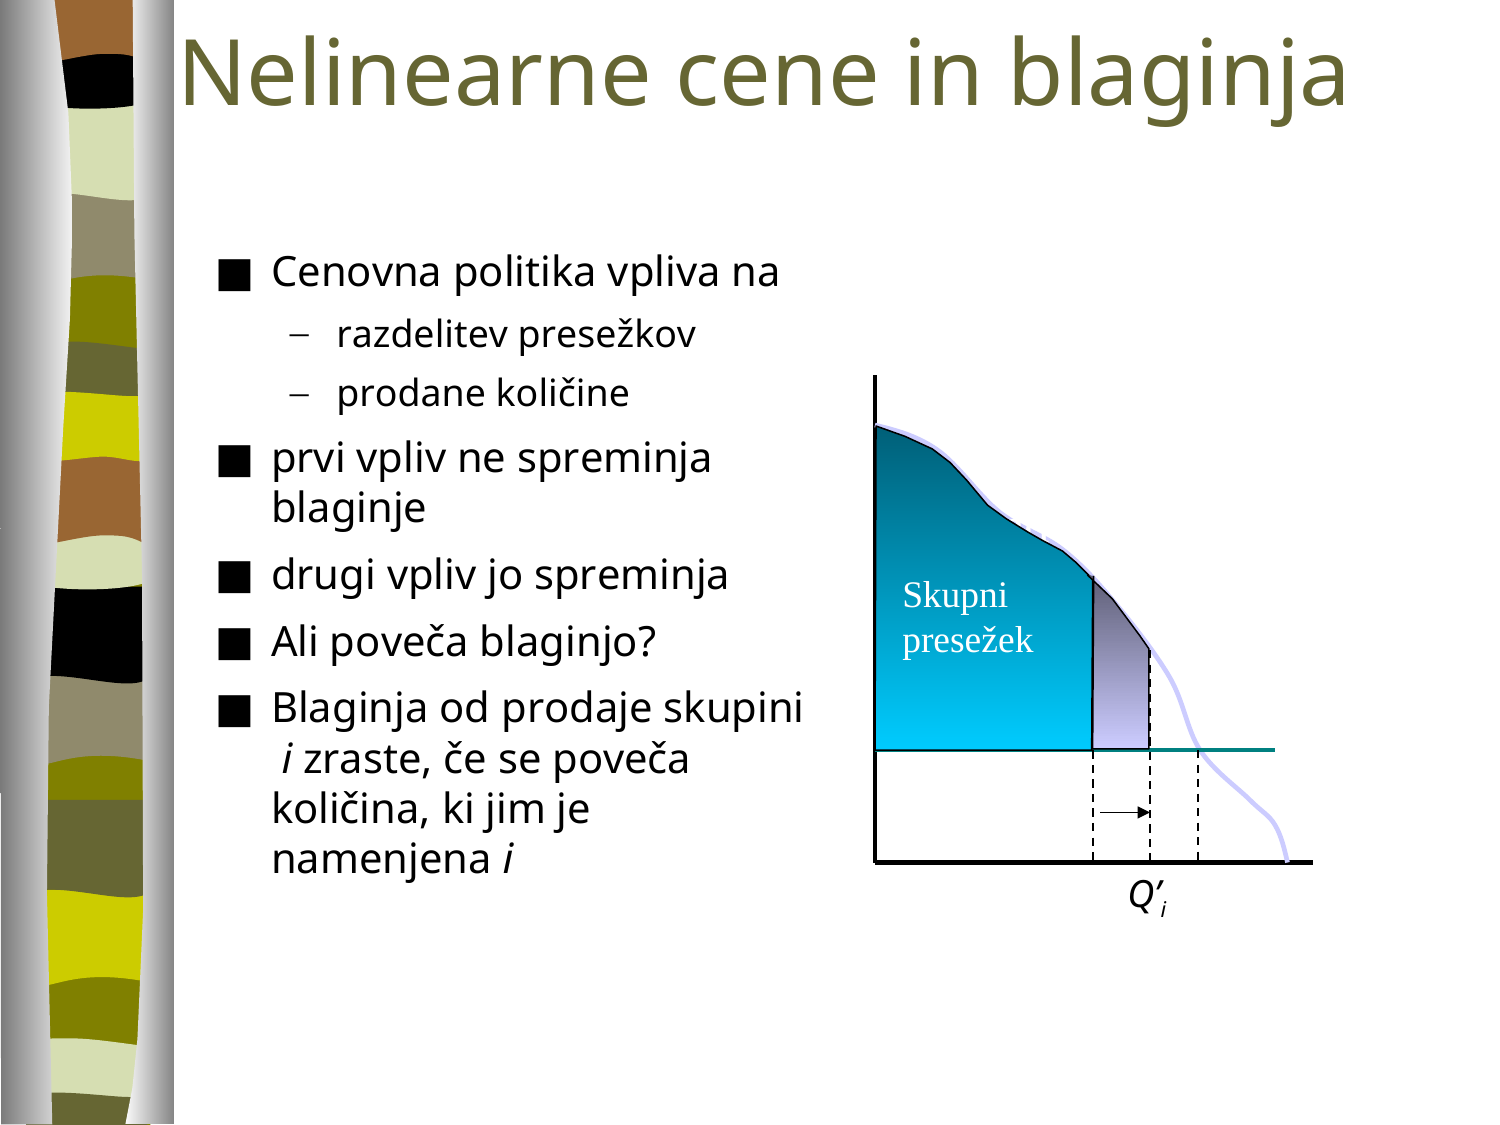

Nelinearne cene in blaginja
# Cenovna politika vpliva na
razdelitev presežkov
prodane količine
prvi vpliv ne spreminja blaginje
drugi vpliv jo spreminja
Ali poveča blaginjo?
Blaginja od prodaje skupini i zraste, če se poveča količina, ki jim je namenjena i
Price
Demand
Skupni presežek
c
MC
Qi
Qi(c)
Quantity
Q’i